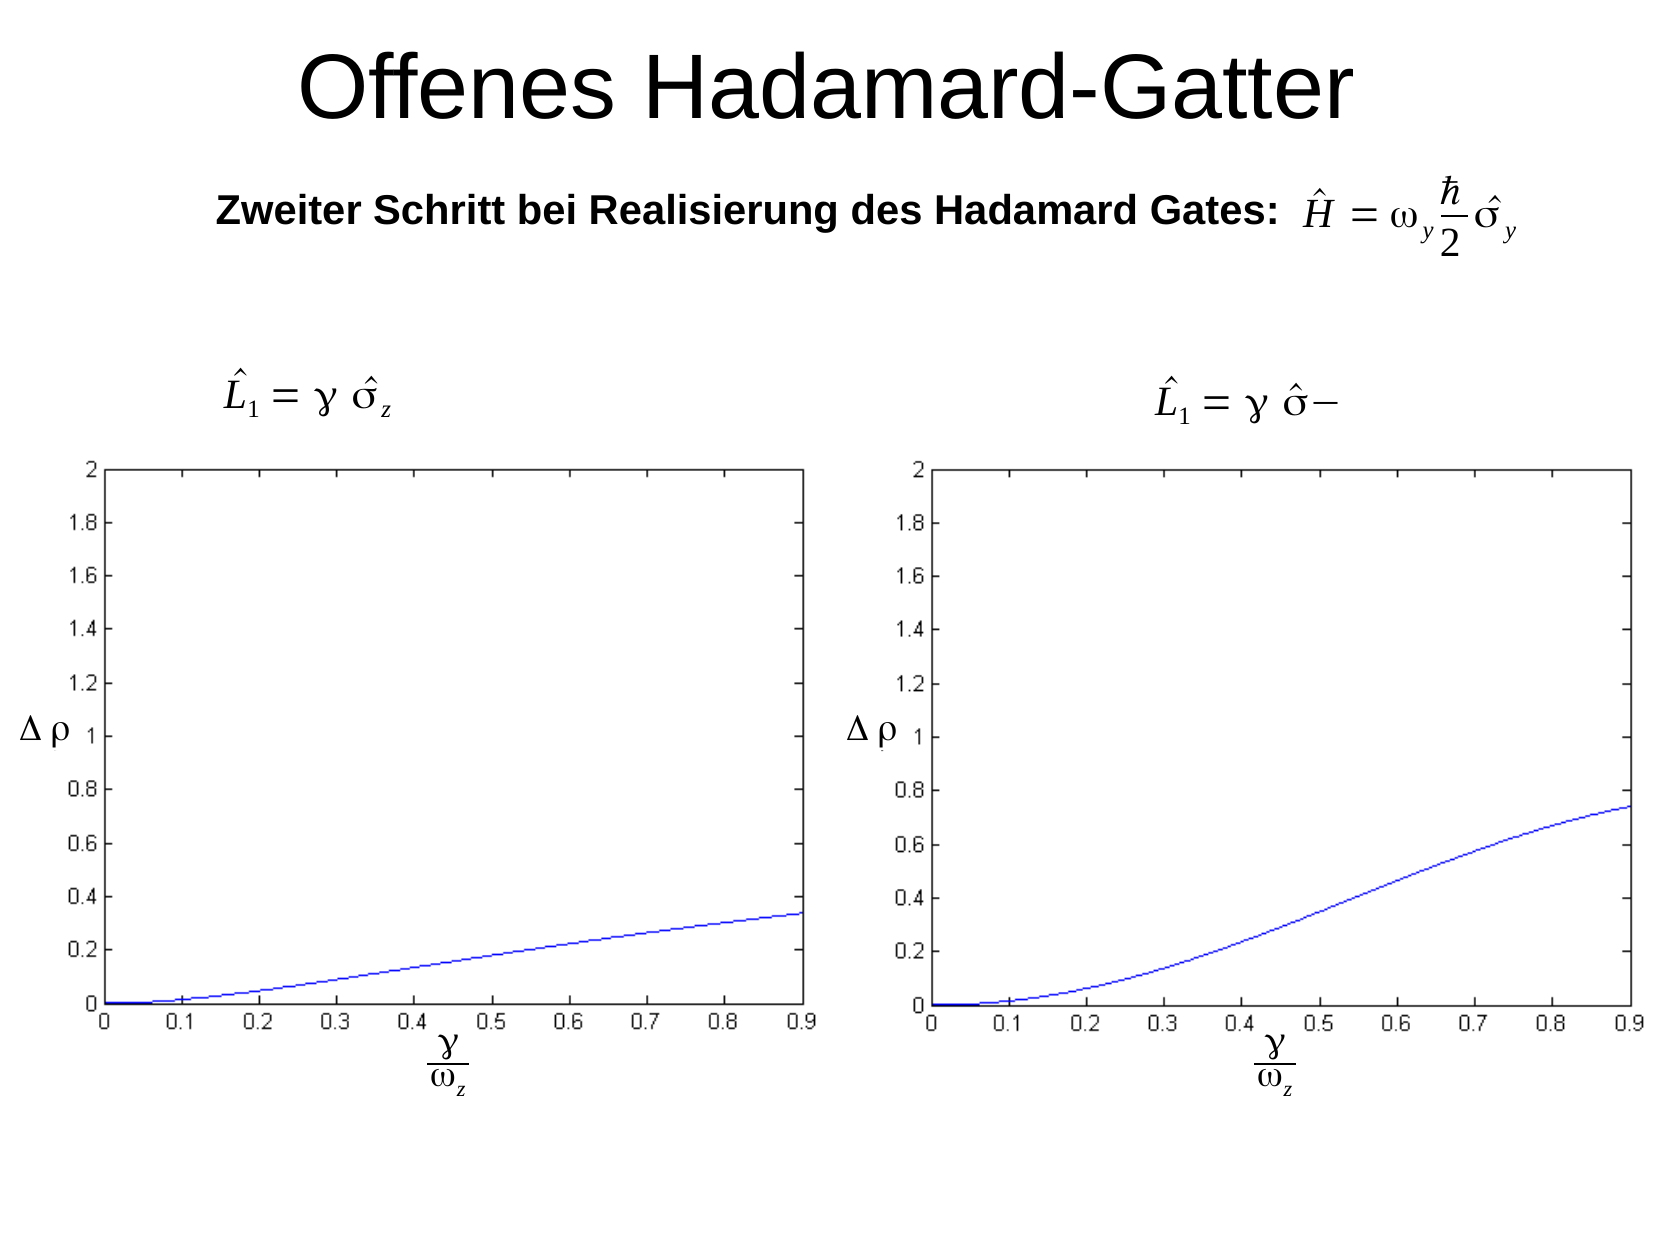

# Offenes Hadamard-Gatter
Zweiter Schritt bei Realisierung des Hadamard Gates: